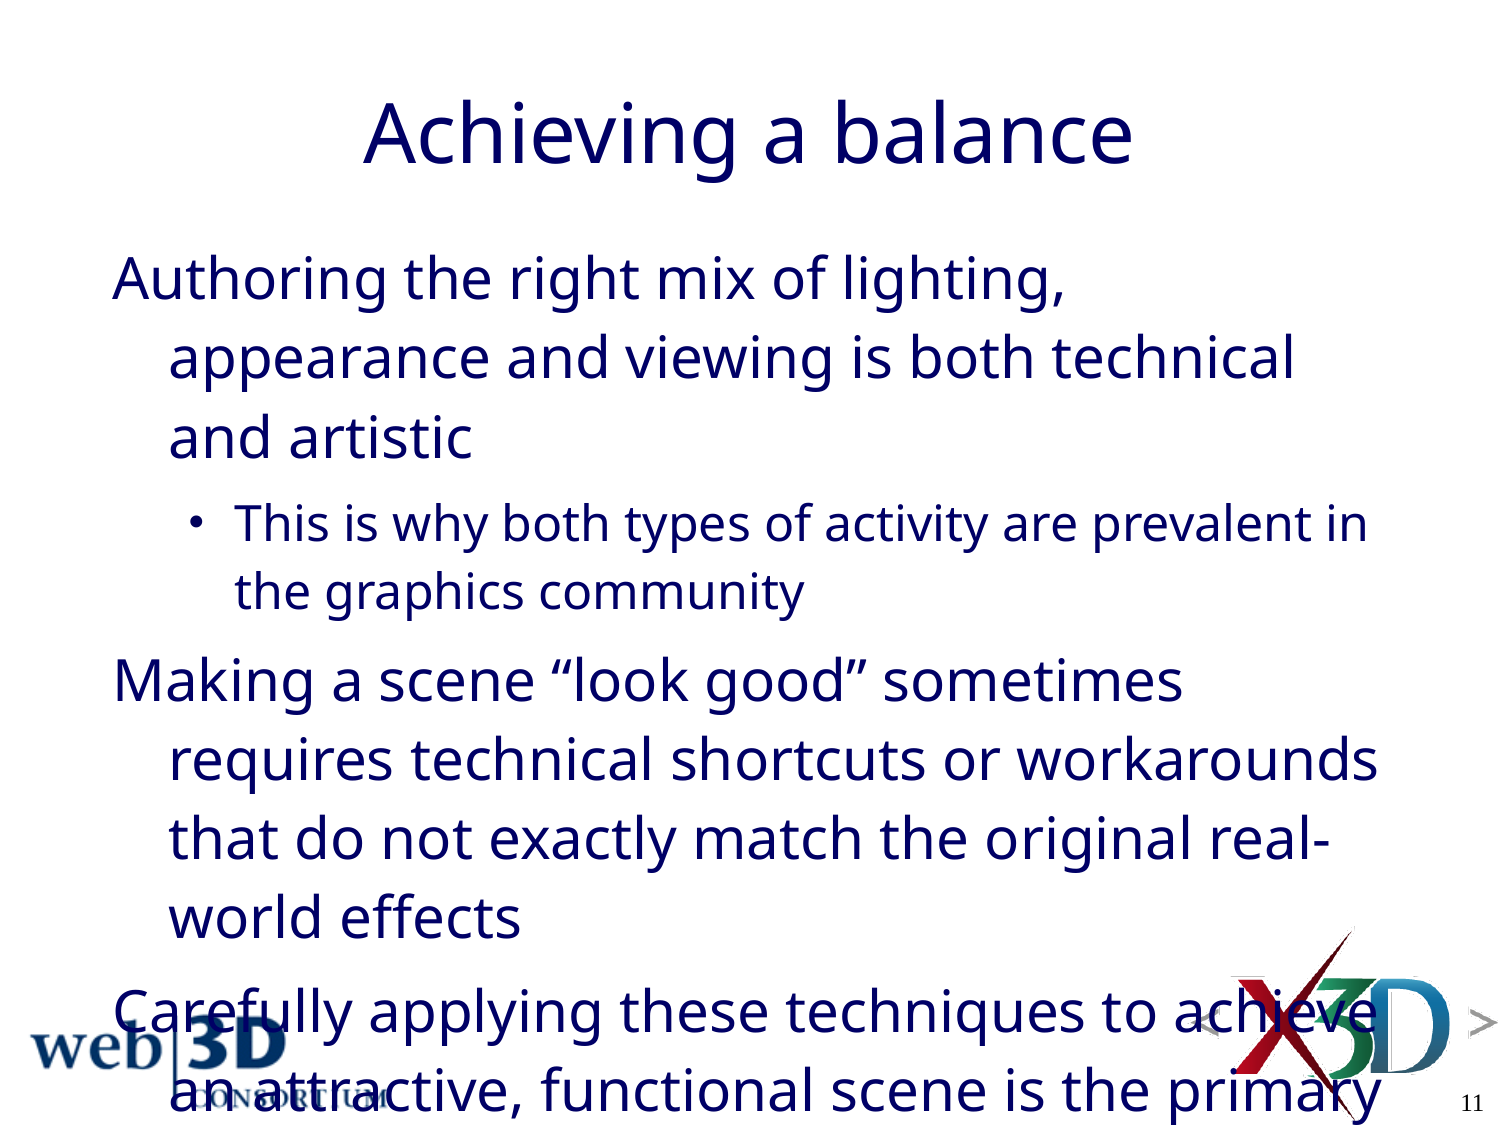

# Achieving a balance
Authoring the right mix of lighting, appearance and viewing is both technical and artistic
This is why both types of activity are prevalent in the graphics community
Making a scene “look good” sometimes requires technical shortcuts or workarounds that do not exactly match the original real-world effects
Carefully applying these techniques to achieve an attractive, functional scene is the primary challenge facing all 3D graphics authors